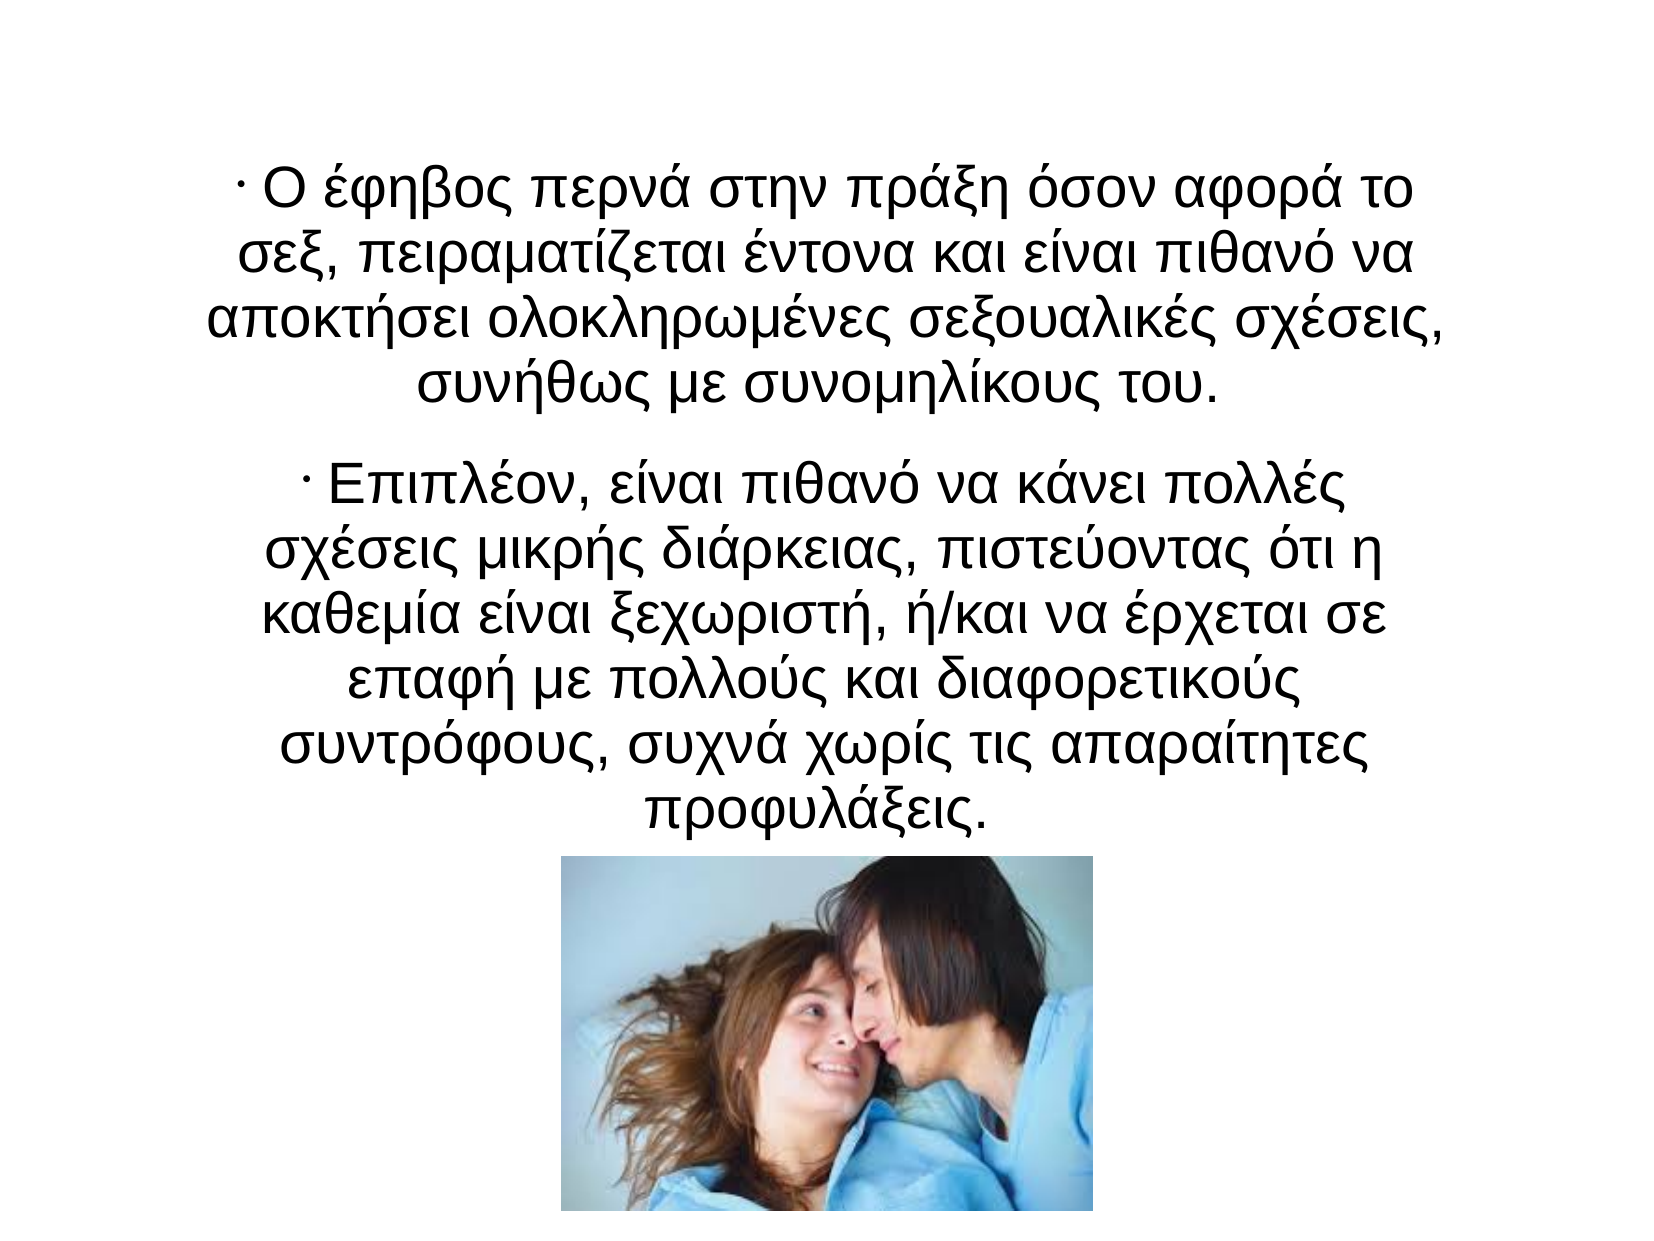

Ο έφηβος περνά στην πράξη όσον αφορά το σεξ, πειραματίζεται έντονα και είναι πιθανό να αποκτήσει ολοκληρωμένες σεξουαλικές σχέσεις, συνήθως με συνομηλίκους του.
 Επιπλέον, είναι πιθανό να κάνει πολλές σχέσεις μικρής διάρκειας, πιστεύοντας ότι η καθεμία είναι ξεχωριστή, ή/και να έρχεται σε επαφή με πολλούς και διαφορετικούς συντρόφους, συχνά χωρίς τις απαραίτητες προφυλάξεις.